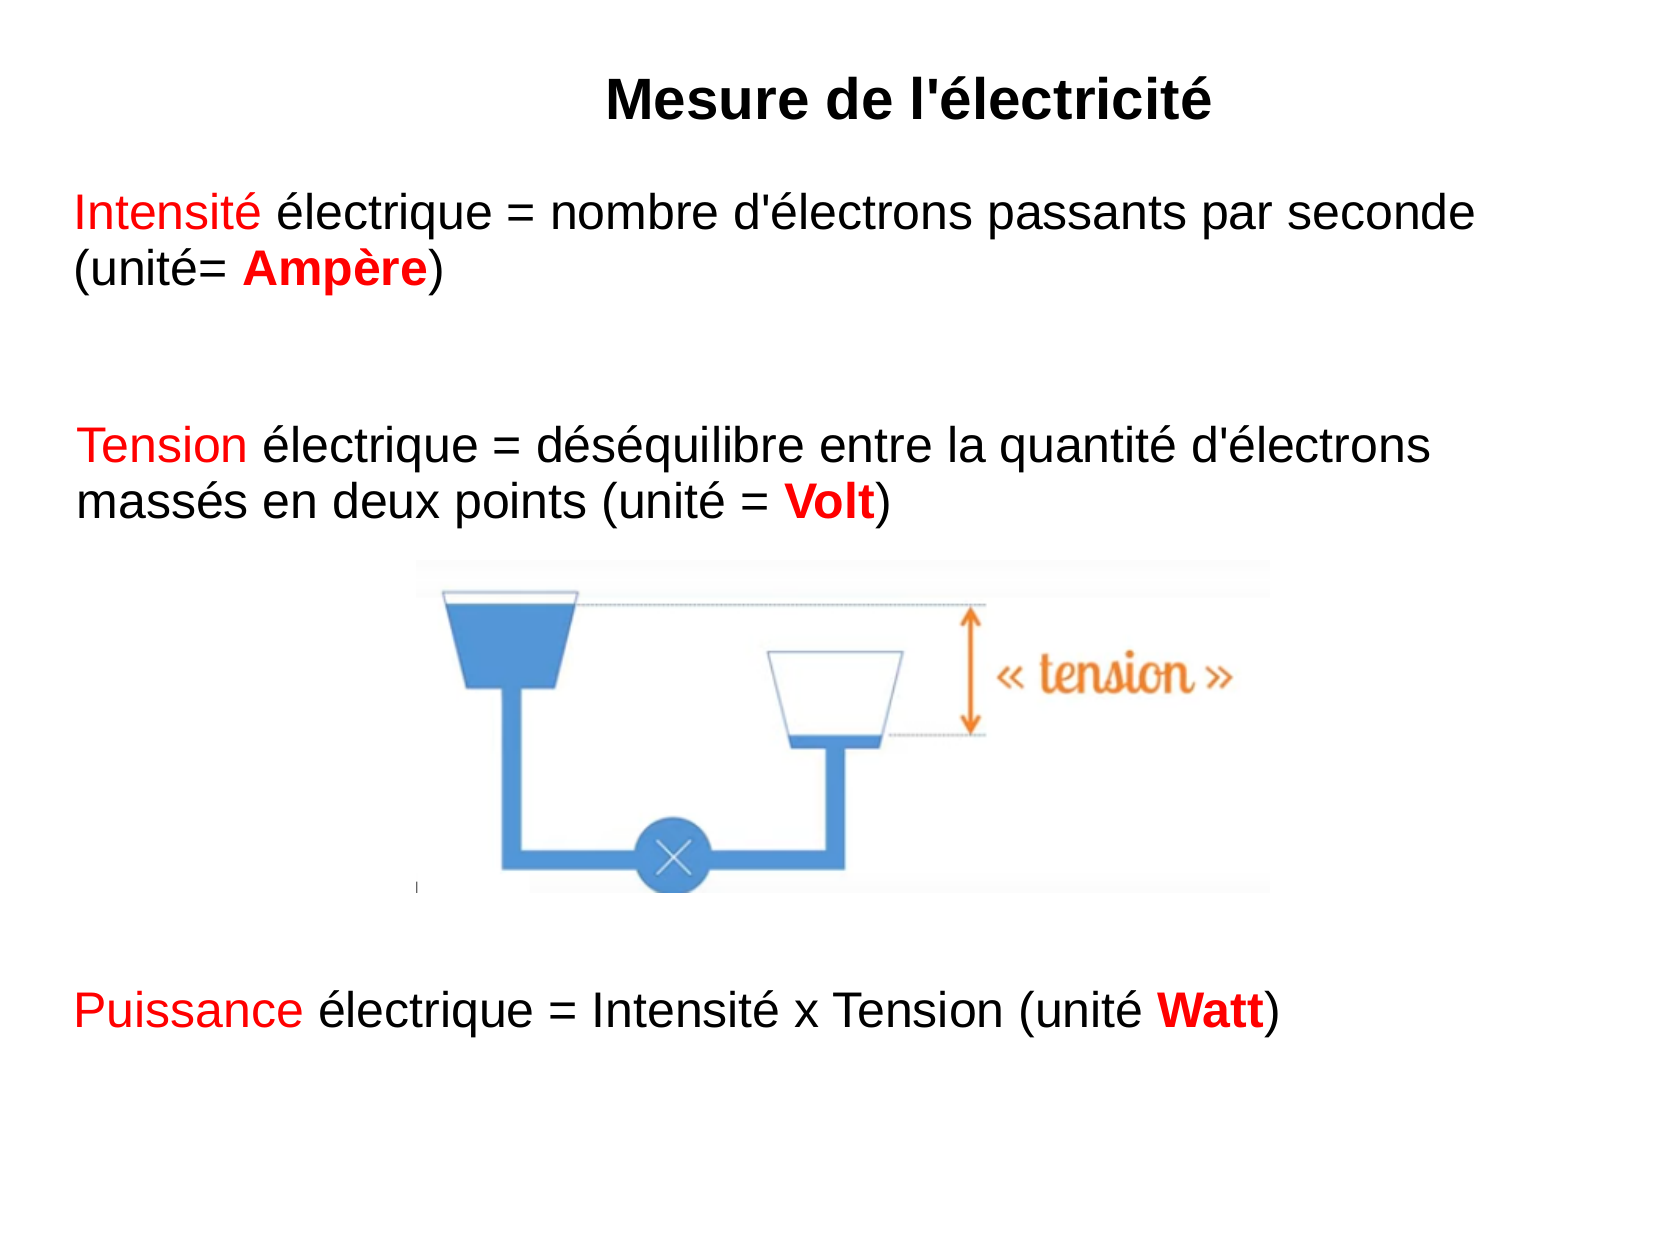

Mesure de l'électricité
Intensité électrique = nombre d'électrons passants par seconde (unité= Ampère)
Tension électrique = déséquilibre entre la quantité d'électrons massés en deux points (unité = Volt)
Puissance électrique = Intensité x Tension (unité Watt)